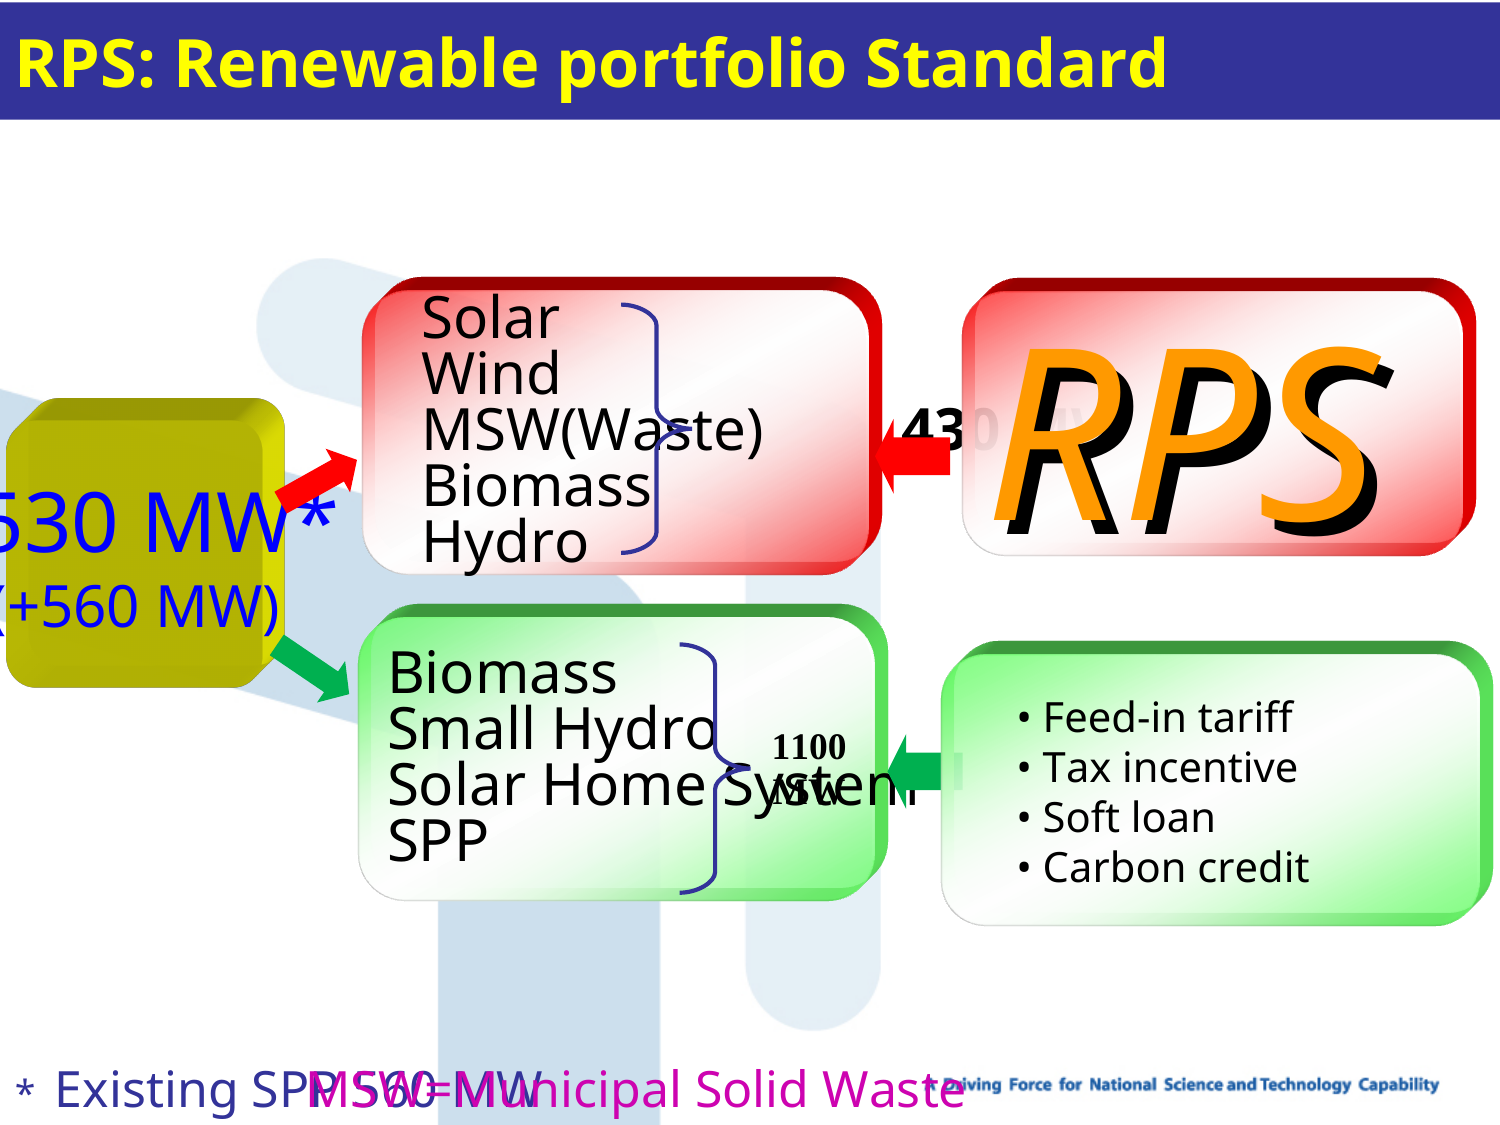

RPS: Renewable portfolio Standard
 Solar
 Wind
 MSW(Waste) 430 MW
 Biomass
 Hydro
RPS
1530 MW*
(+560 MW)
Biomass
Small Hydro
Solar Home System
SPP
 Feed-in tariff
 Tax incentive
 Soft loan
 Carbon credit
1100 MW
MSW=Municipal Solid Waste
* Existing SPP 560 MW